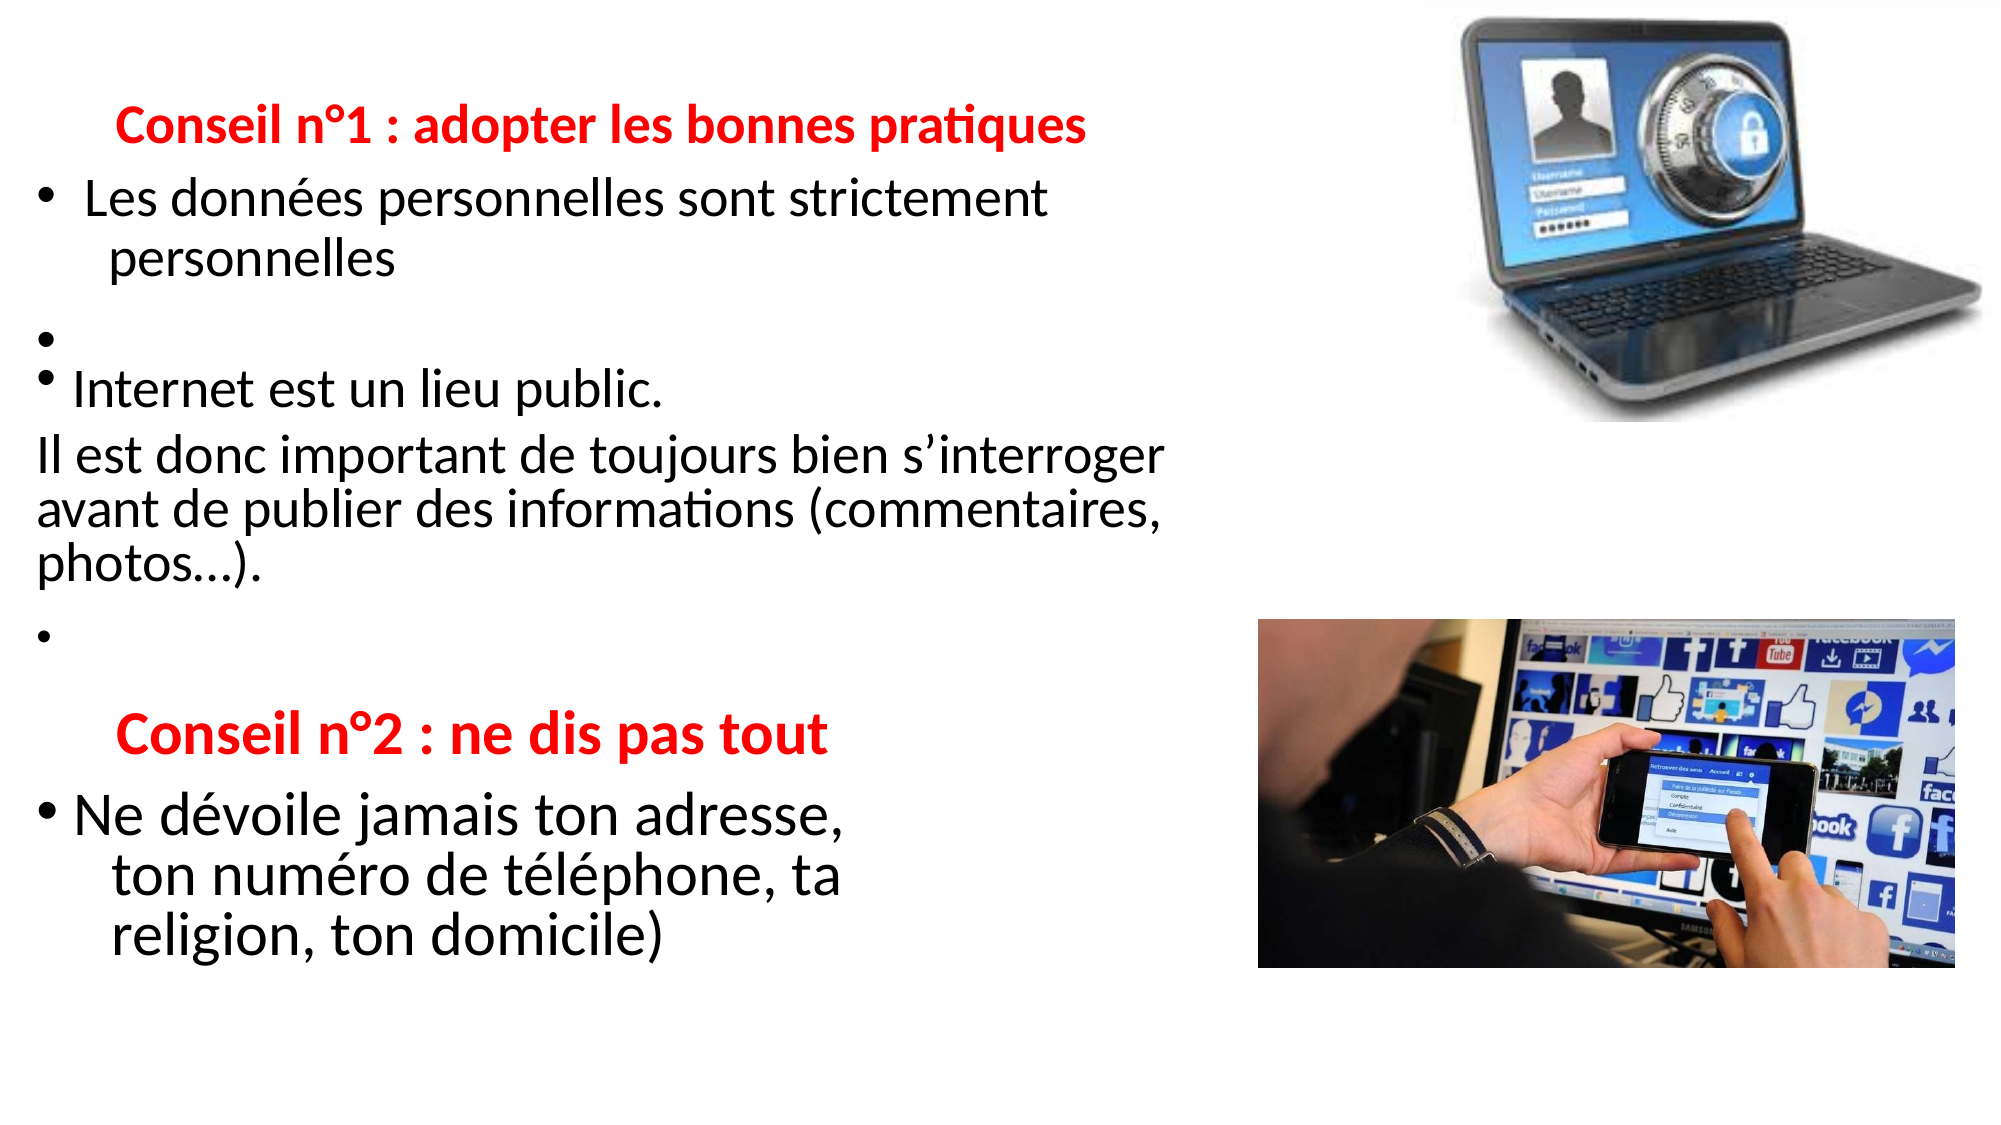

# Conseil n°1 : adopter les bonnes pratiques
 Les données personnelles sont strictement personnelles
Internet est un lieu public.
Il est donc important de toujours bien s’interroger avant de publier des informations (commentaires, photos…).
Conseil n°2 : ne dis pas tout
Ne dévoile jamais ton adresse, ton numéro de téléphone, ta religion, ton domicile)